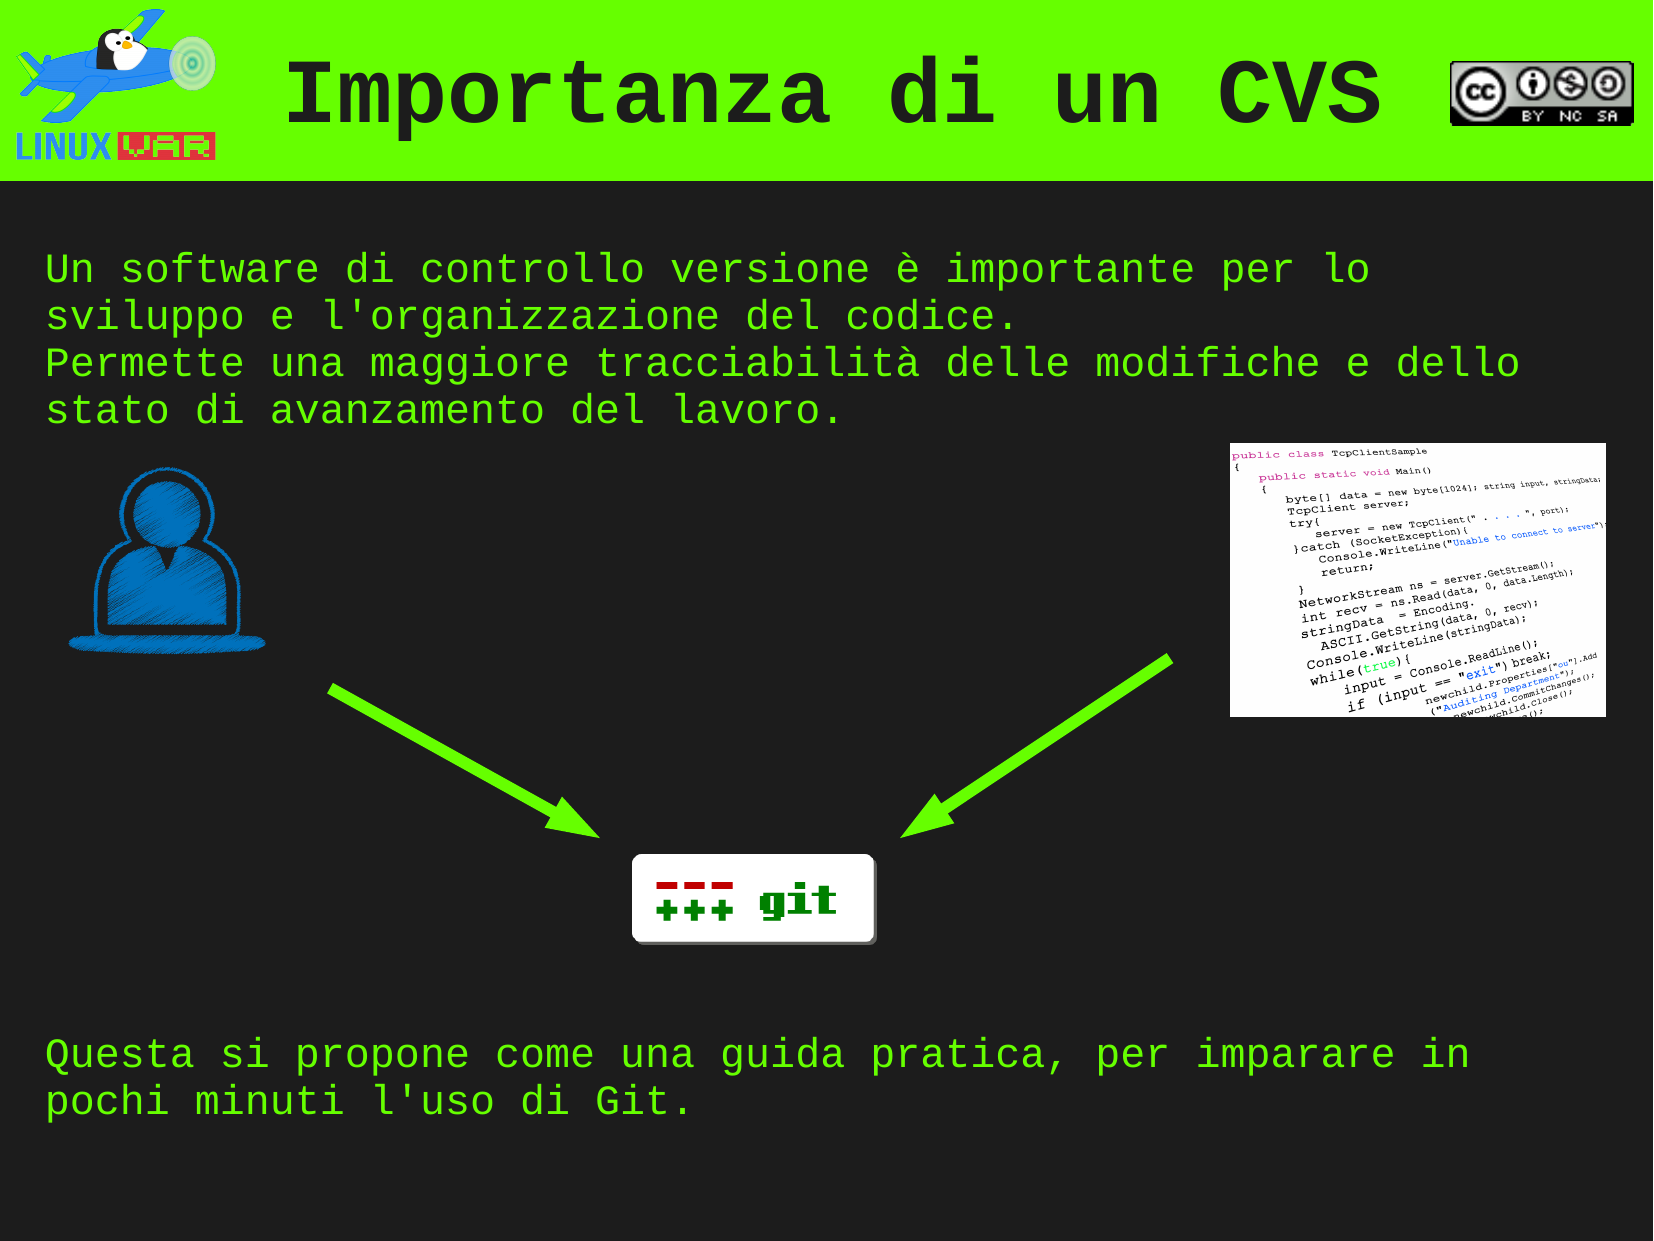

Importanza di un CVS
Un software di controllo versione è importante per lo sviluppo e l'organizzazione del codice.
Permette una maggiore tracciabilità delle modifiche e dello stato di avanzamento del lavoro.
Questa si propone come una guida pratica, per imparare in pochi minuti l'uso di Git.